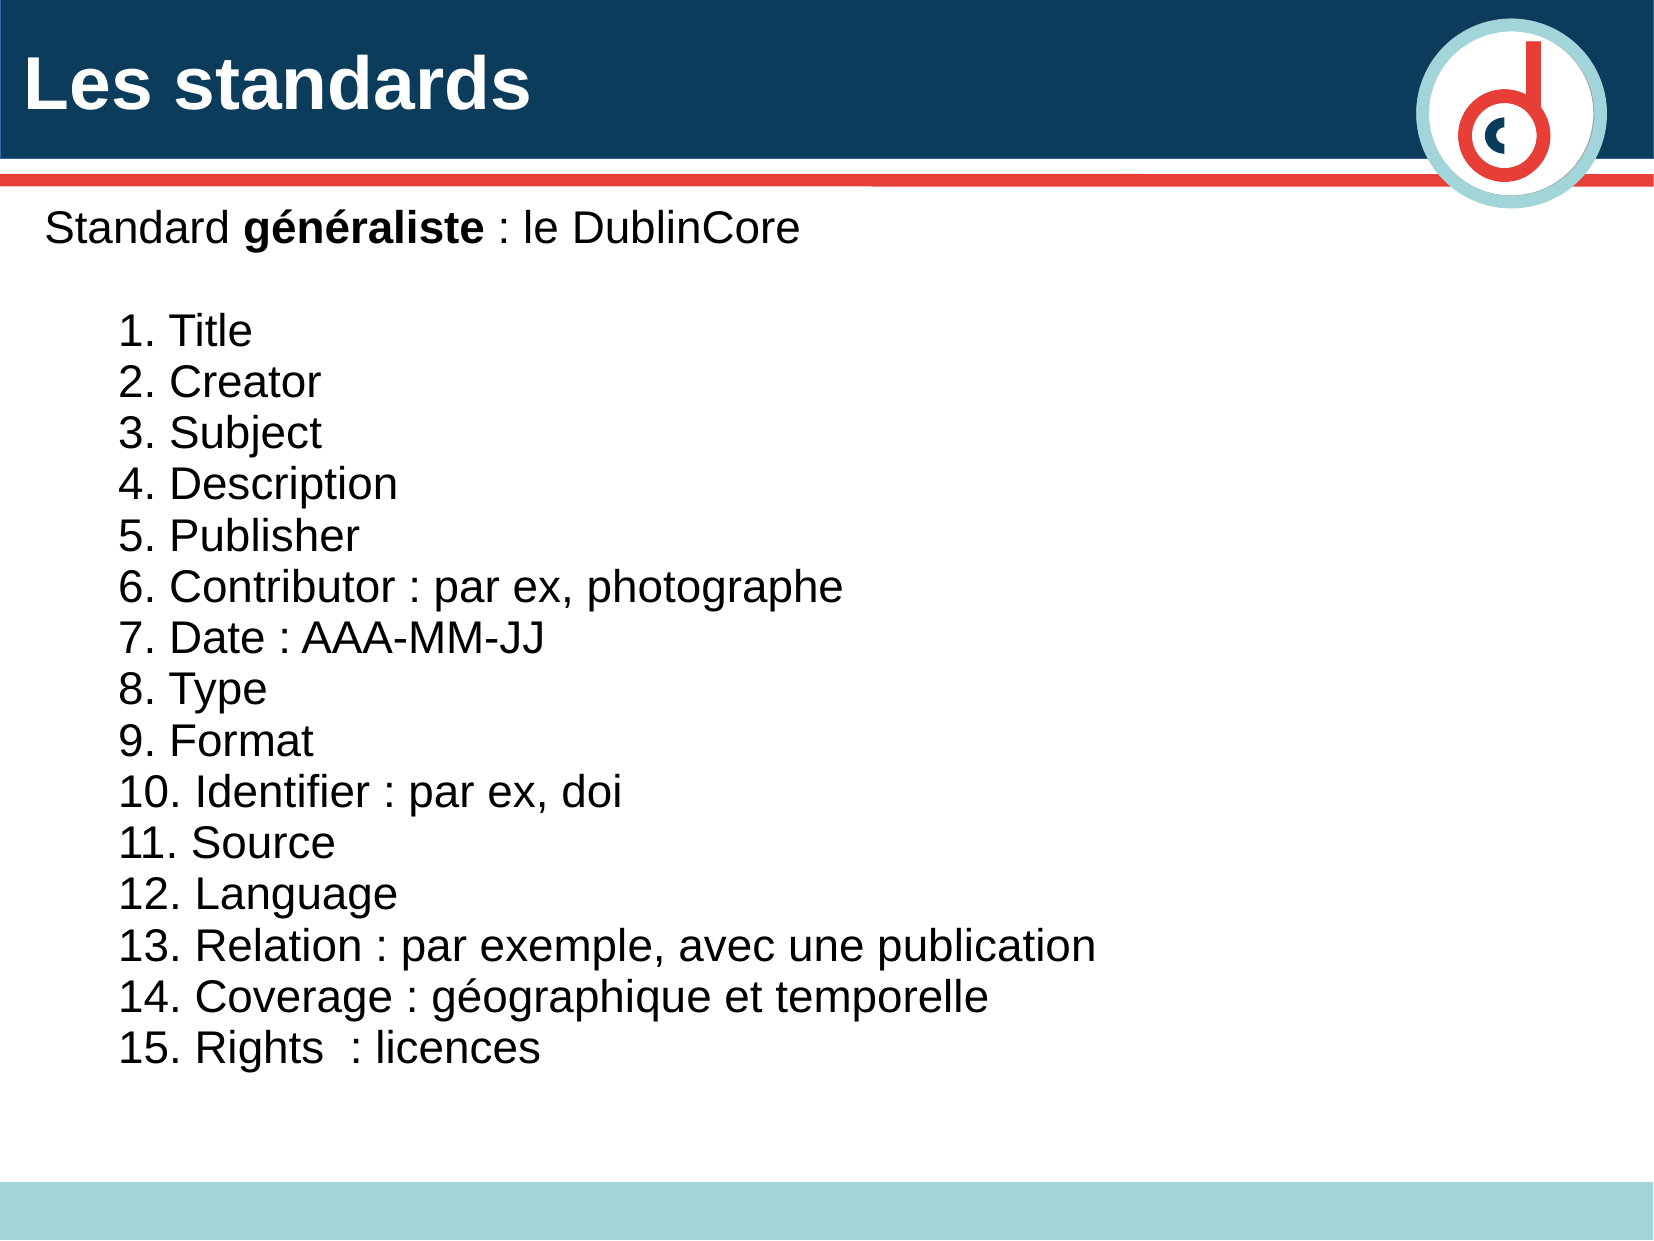

# Les standards
Standard généraliste : le DublinCore
	1. Title
	2. Creator
	3. Subject
	4. Description
	5. Publisher
	6. Contributor : par ex, photographe
	7. Date : AAA-MM-JJ
	8. Type
	9. Format
	10. Identifier : par ex, doi
	11. Source
	12. Language
	13. Relation : par exemple, avec une publication
	14. Coverage : géographique et temporelle
	15. Rights  : licences